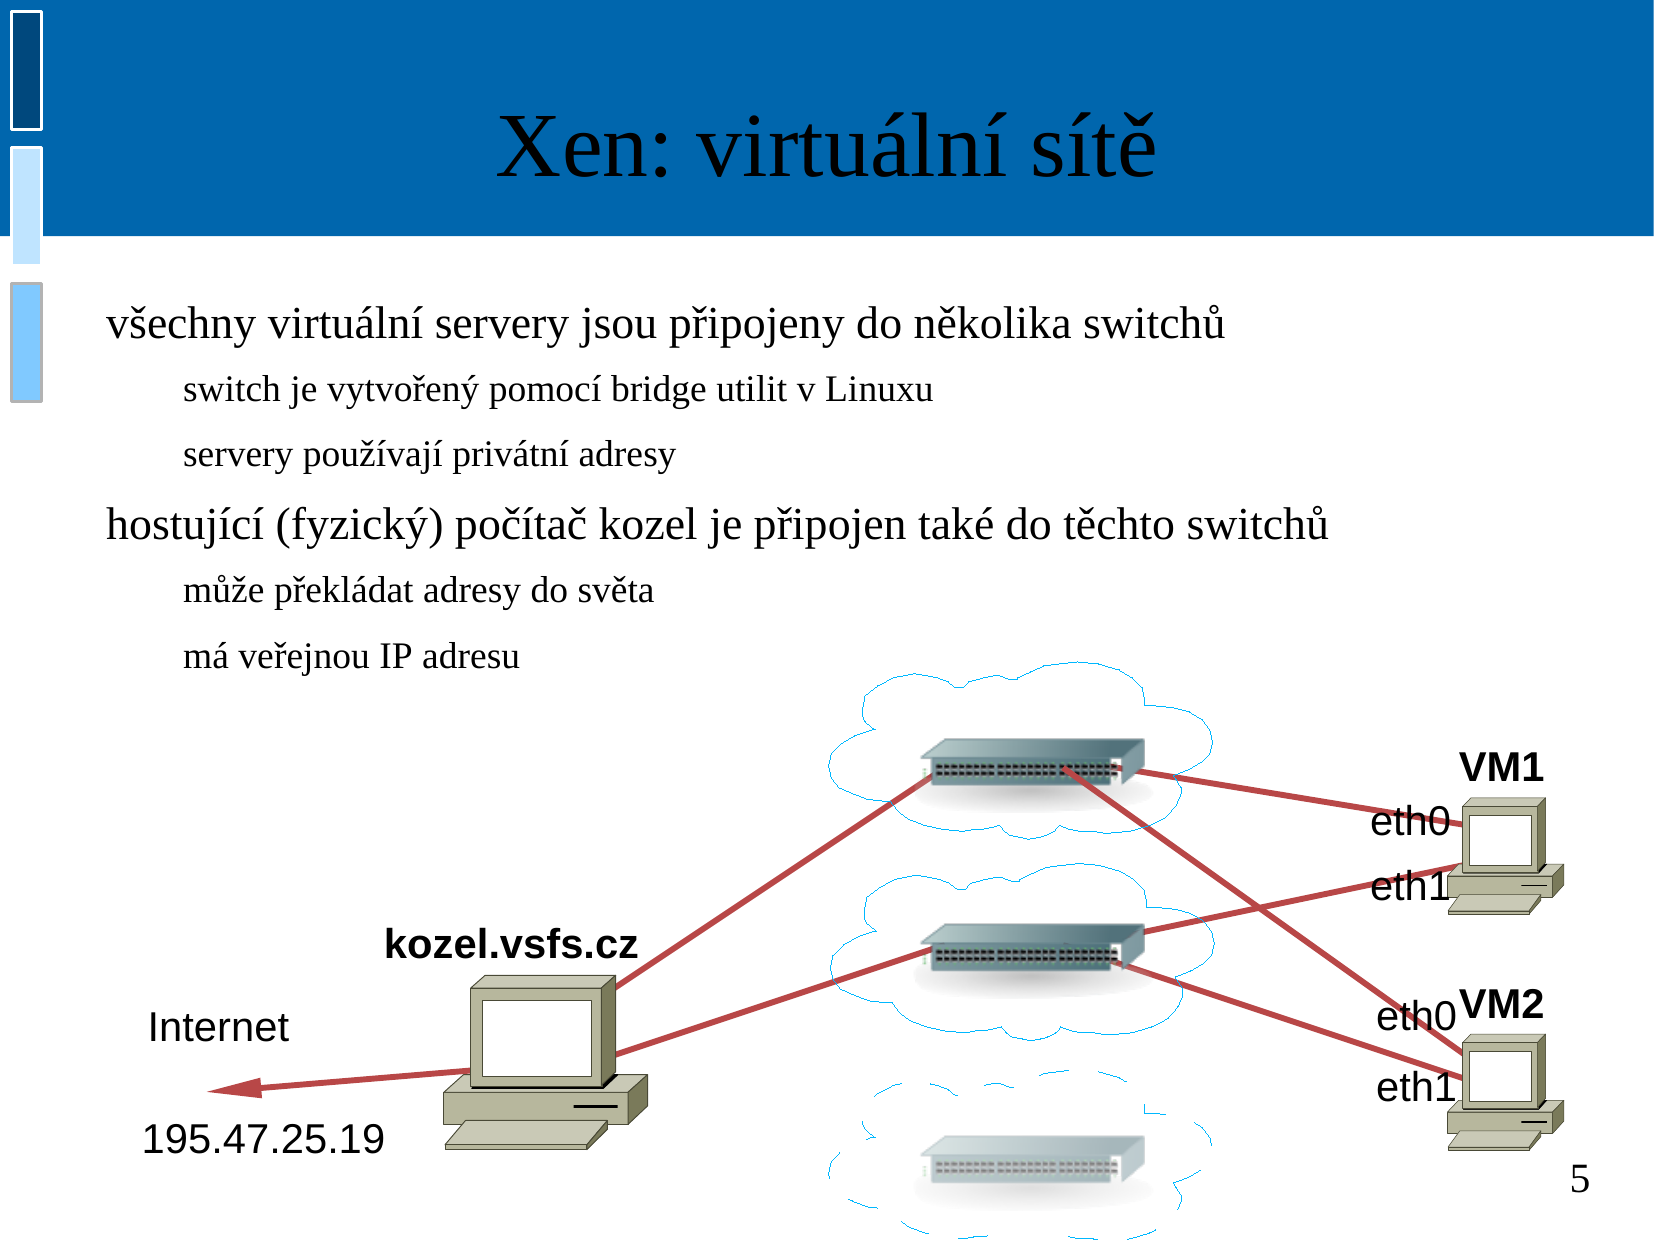

# Xen: virtuální sítě
všechny virtuální servery jsou připojeny do několika switchů
switch je vytvořený pomocí bridge utilit v Linuxu
servery používají privátní adresy
hostující (fyzický) počítač kozel je připojen také do těchto switchů
může překládat adresy do světa
má veřejnou IP adresu
VM1
eth0
eth1
kozel.vsfs.cz
VM2
eth0
Internet
eth1
195.47.25.19